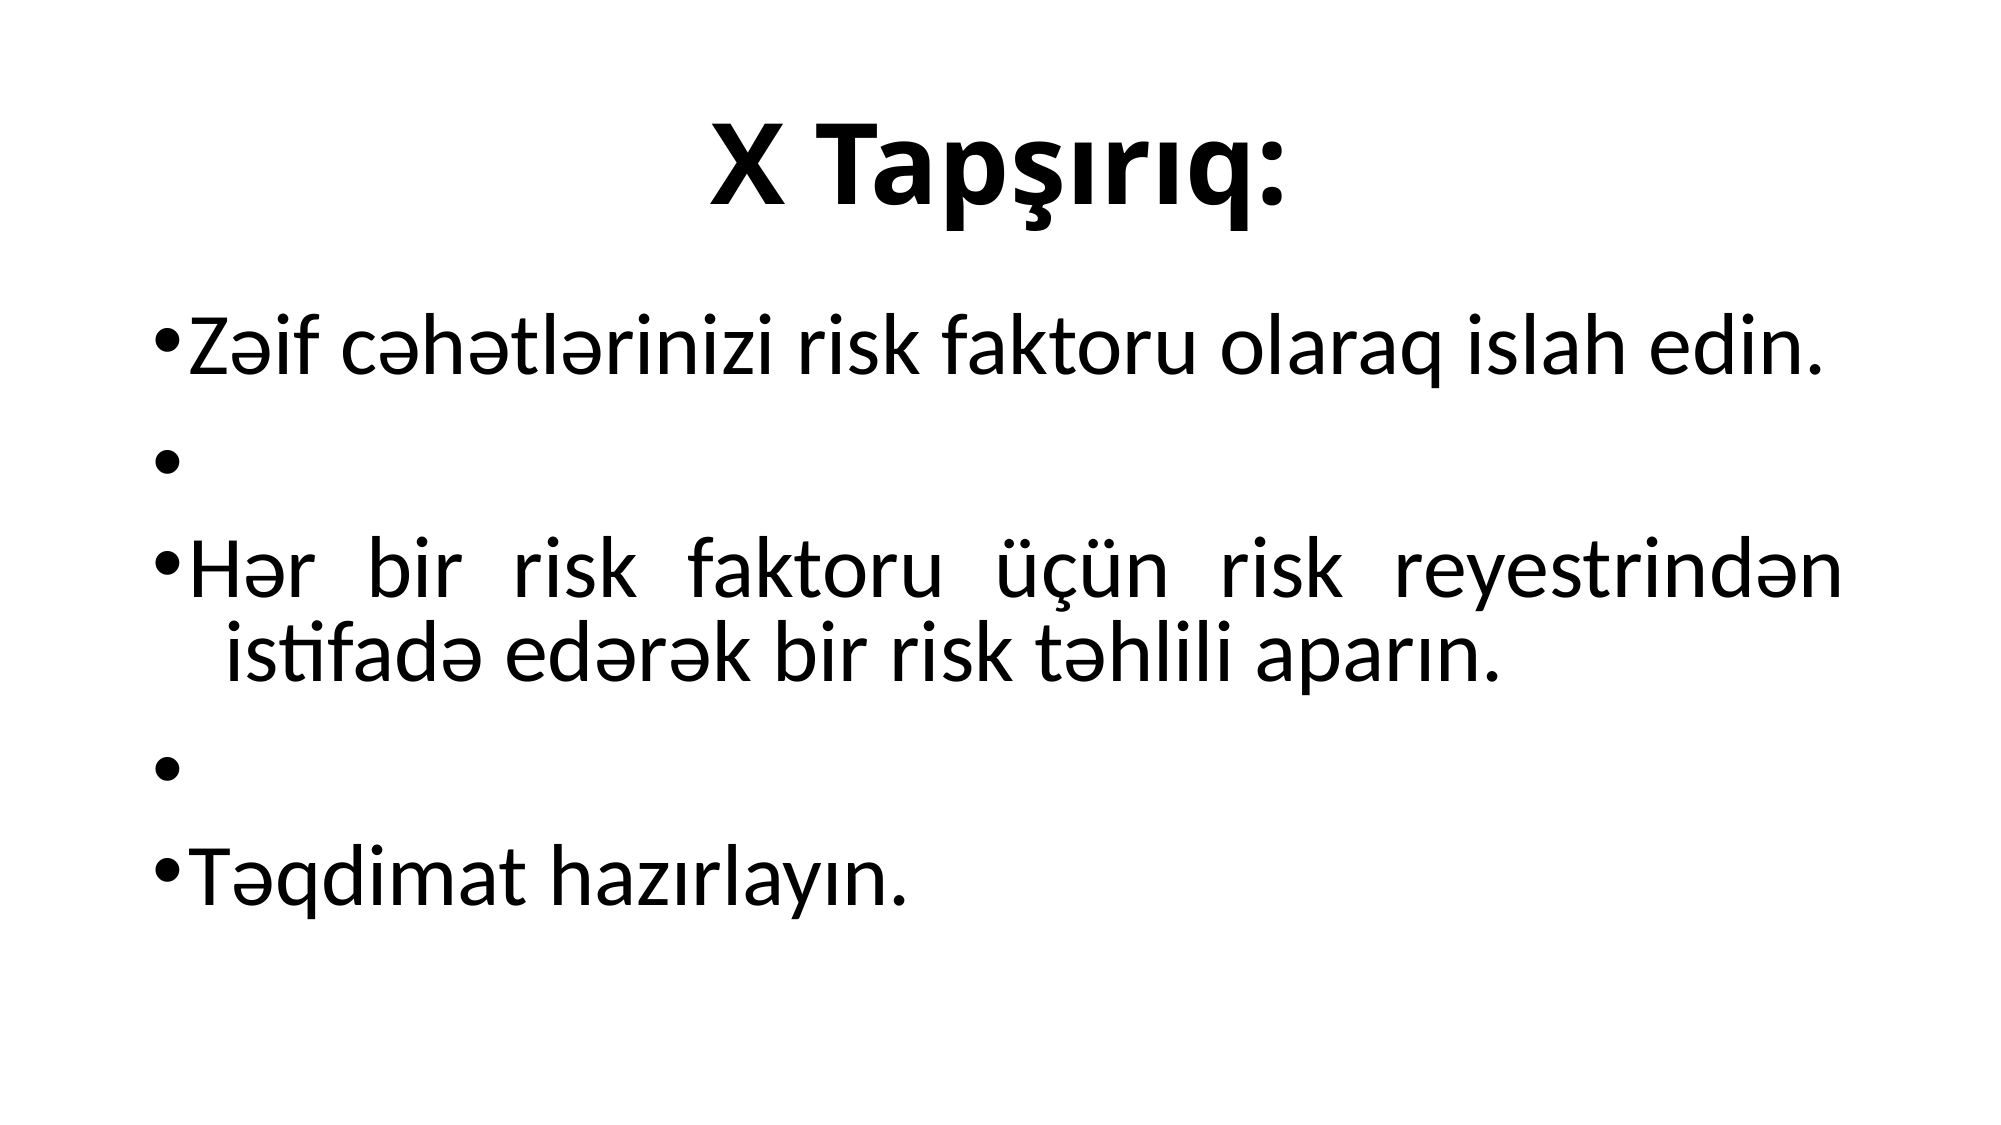

# X Tapşırıq:
Zəif cəhətlərinizi risk faktoru olaraq islah edin.
Hər bir risk faktoru üçün risk reyestrindən istifadə edərək bir risk təhlili aparın.
Təqdimat hazırlayın.